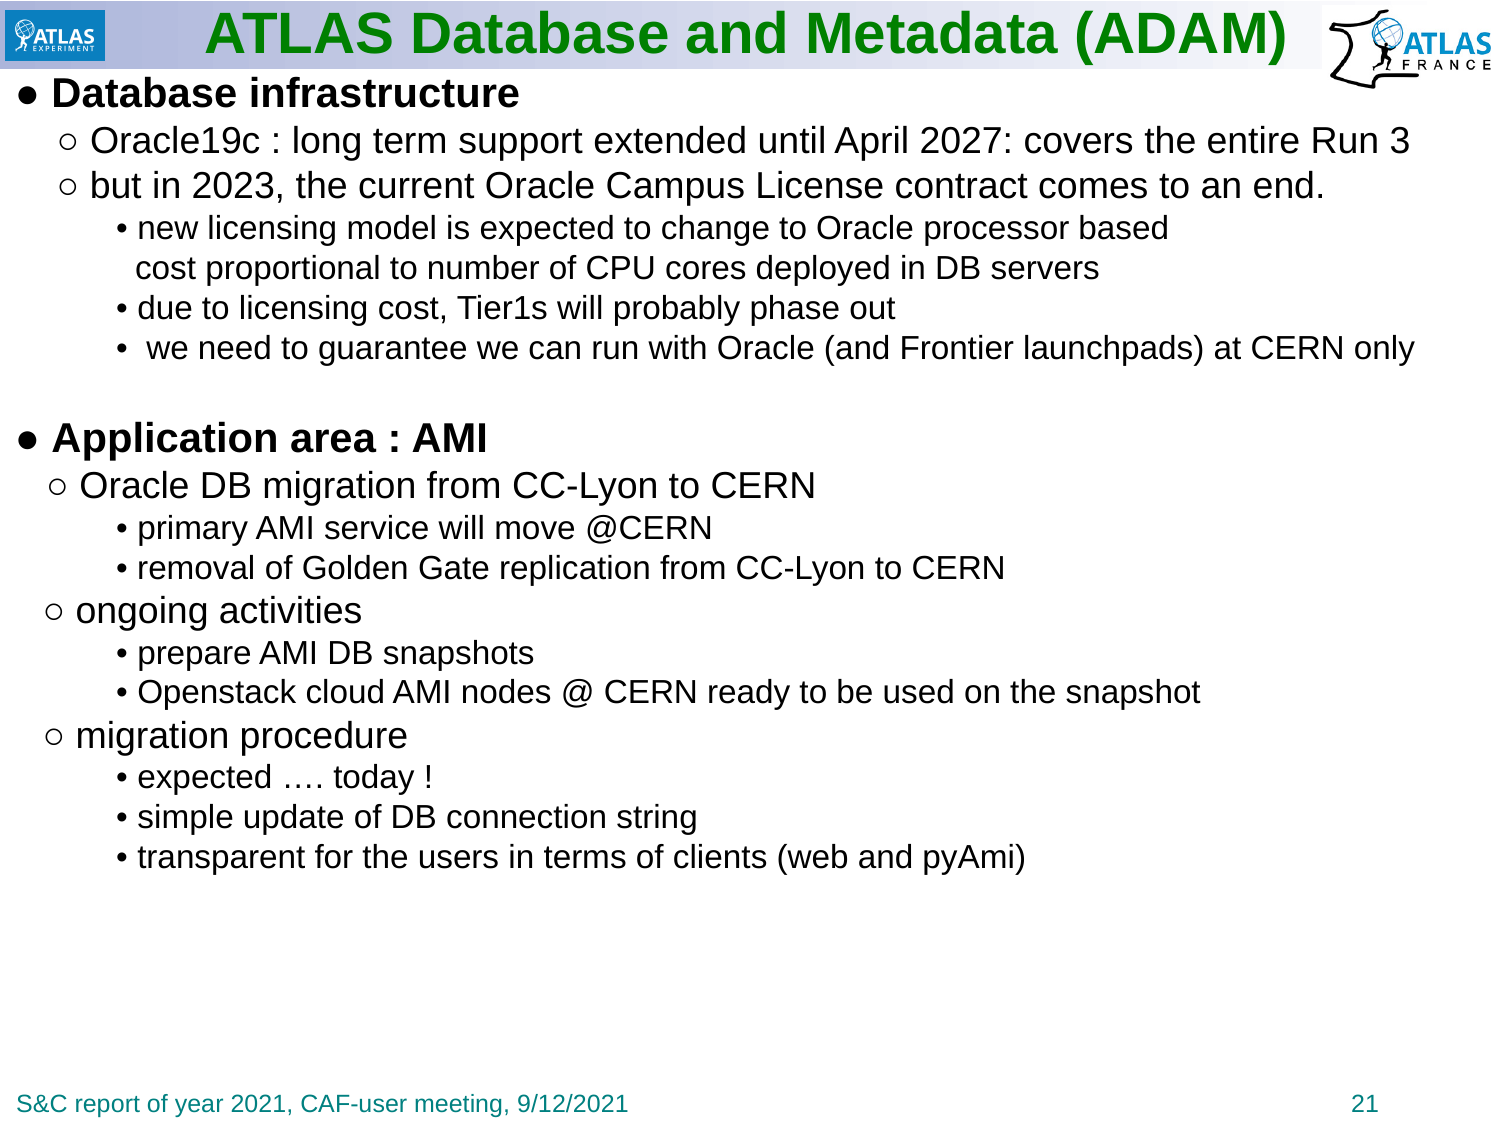

ATLAS Database and Metadata (ADAM)
● Database infrastructure
 ○ Oracle19c : long term support extended until April 2027: covers the entire Run 3
 ○ but in 2023, the current Oracle Campus License contract comes to an end.
	 • new licensing model is expected to change to Oracle processor based
 cost proportional to number of CPU cores deployed in DB servers
	 • due to licensing cost, Tier1s will probably phase out
	 • we need to guarantee we can run with Oracle (and Frontier launchpads) at CERN only
● Application area : AMI
 ○ Oracle DB migration from CC-Lyon to CERN
	 • primary AMI service will move @CERN
	 • removal of Golden Gate replication from CC-Lyon to CERN
 ○ ongoing activities
	 • prepare AMI DB snapshots
	 • Openstack cloud AMI nodes @ CERN ready to be used on the snapshot
 ○ migration procedure
	 • expected …. today !
	 • simple update of DB connection string
	 • transparent for the users in terms of clients (web and pyAmi)